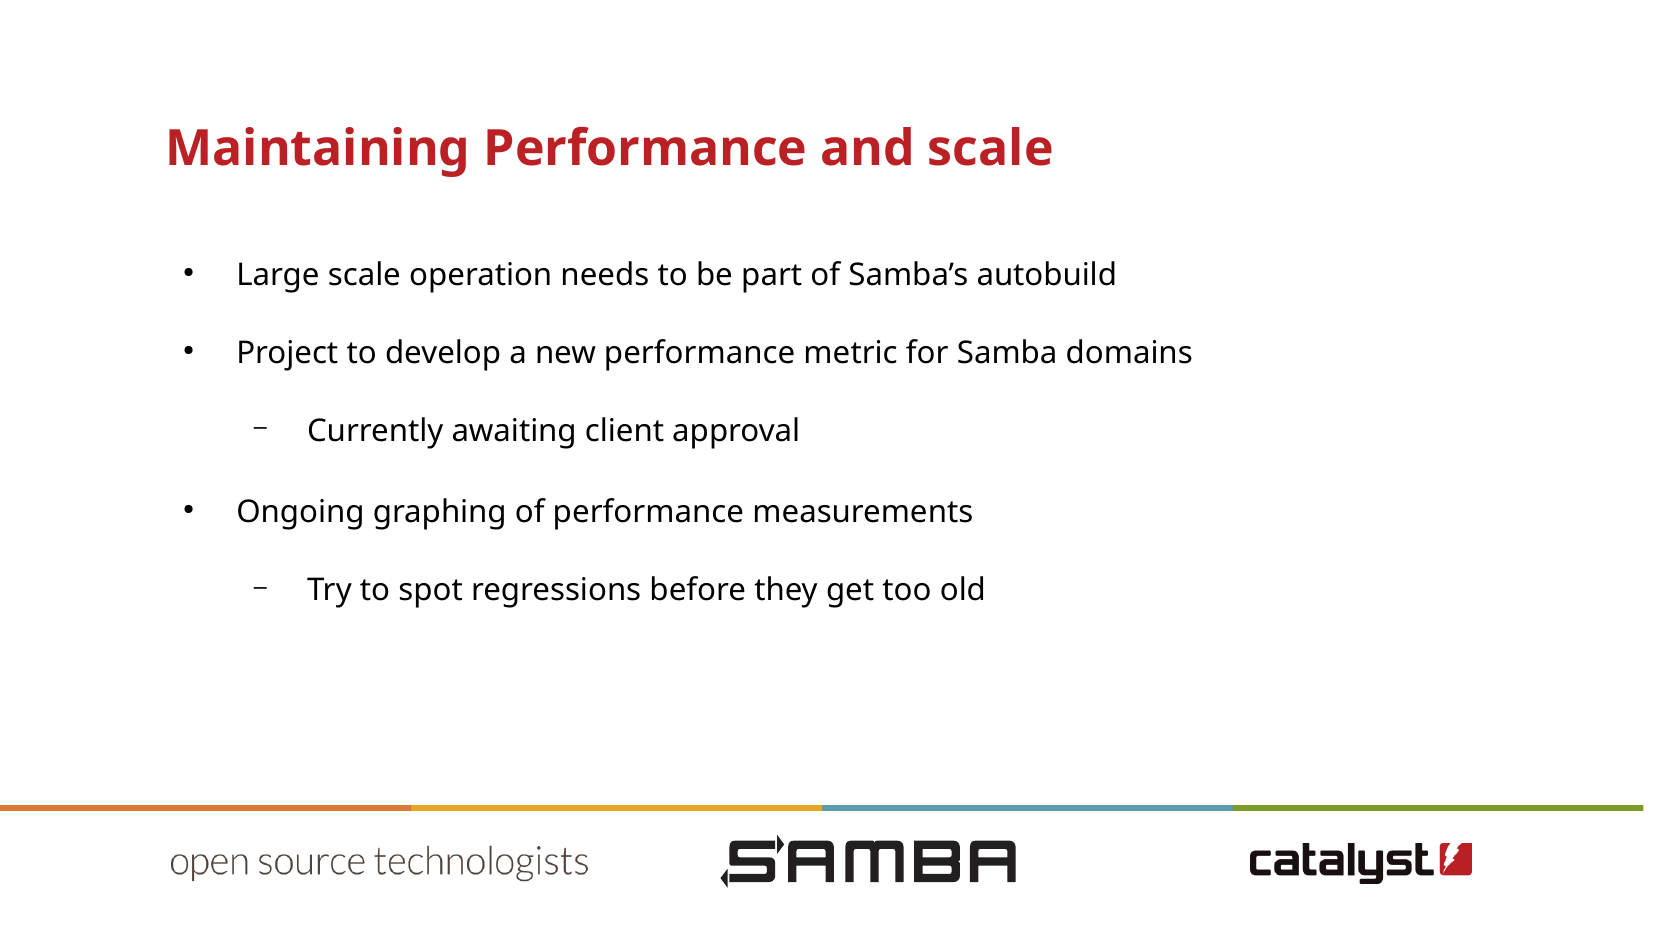

# Maintaining Performance and scale
Large scale operation needs to be part of Samba’s autobuild
Project to develop a new performance metric for Samba domains
Currently awaiting client approval
Ongoing graphing of performance measurements
Try to spot regressions before they get too old